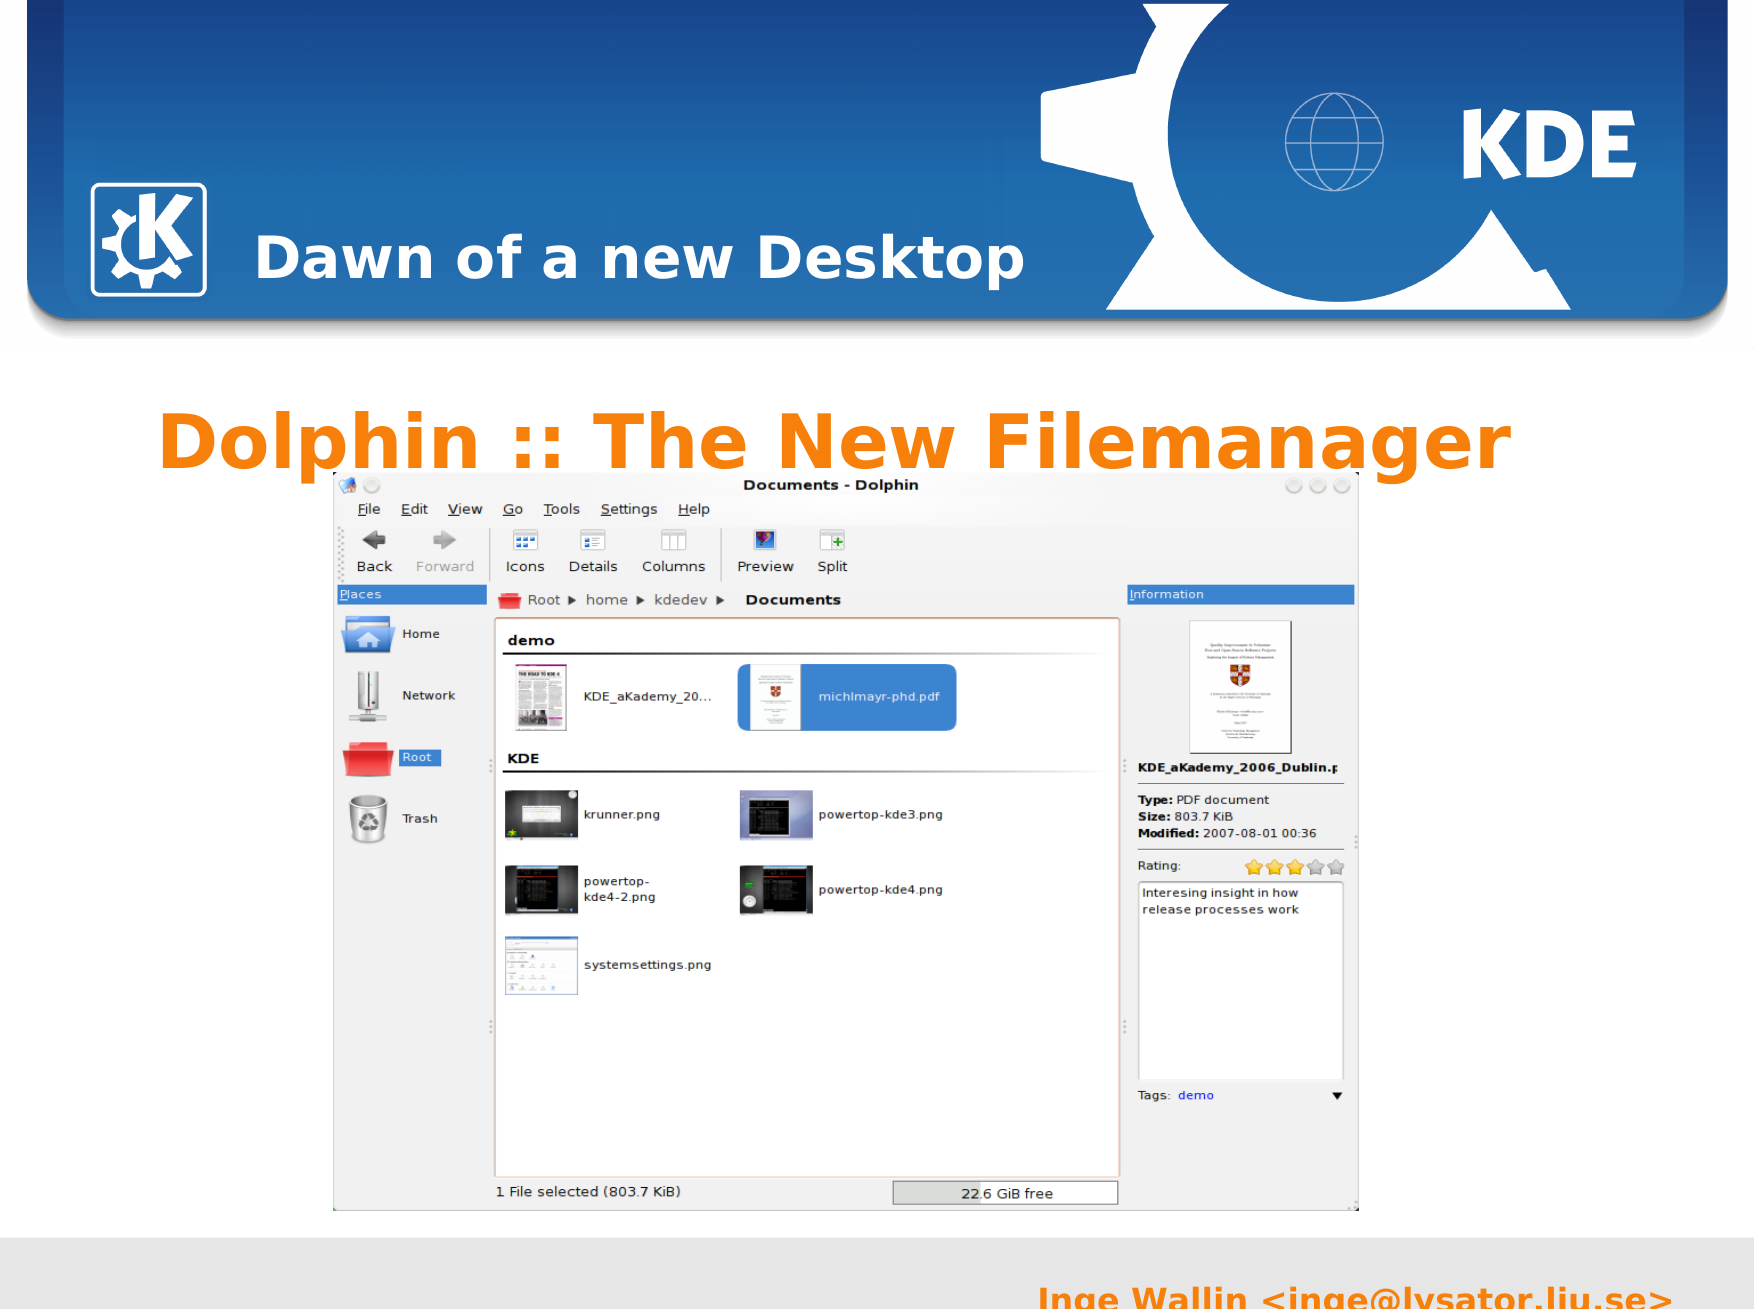

Dawn of a new Desktop
Dolphin :: The New Filemanager